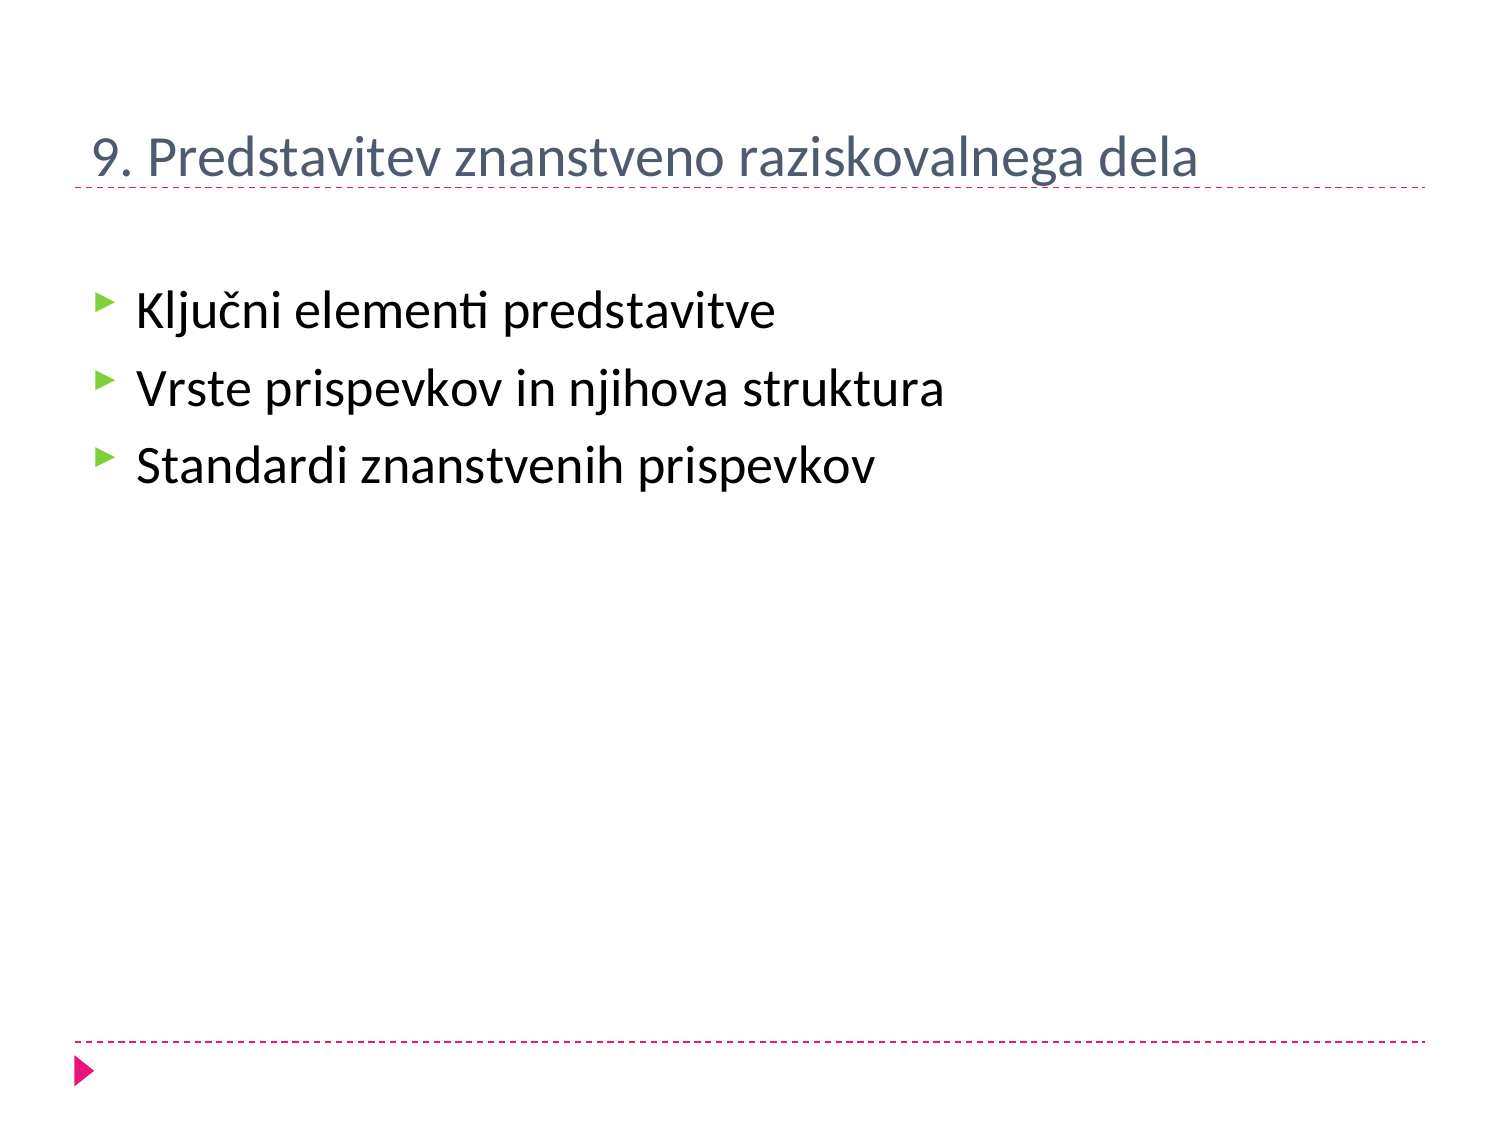

# 9. Predstavitev znanstveno raziskovalnega dela
Ključni elementi predstavitve
Vrste prispevkov in njihova struktura
Standardi znanstvenih prispevkov